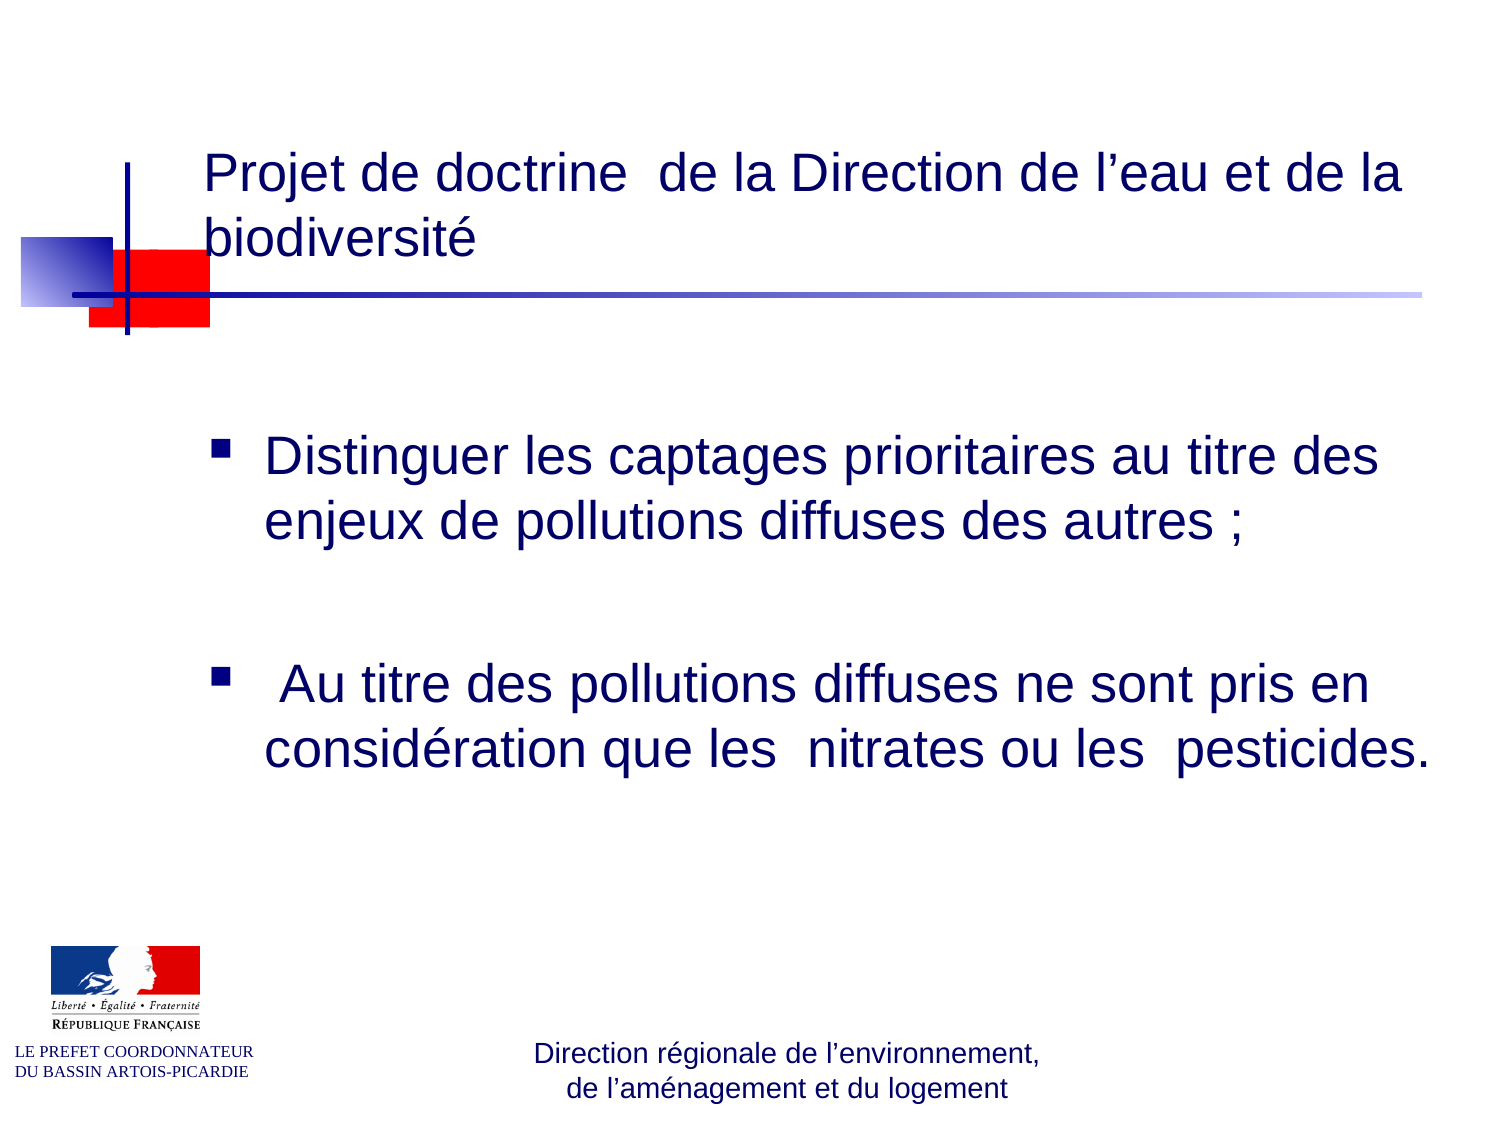

# Projet de doctrine de la Direction de l’eau et de la biodiversité
Distinguer les captages prioritaires au titre des enjeux de pollutions diffuses des autres ;
 Au titre des pollutions diffuses ne sont pris en considération que les nitrates ou les pesticides.